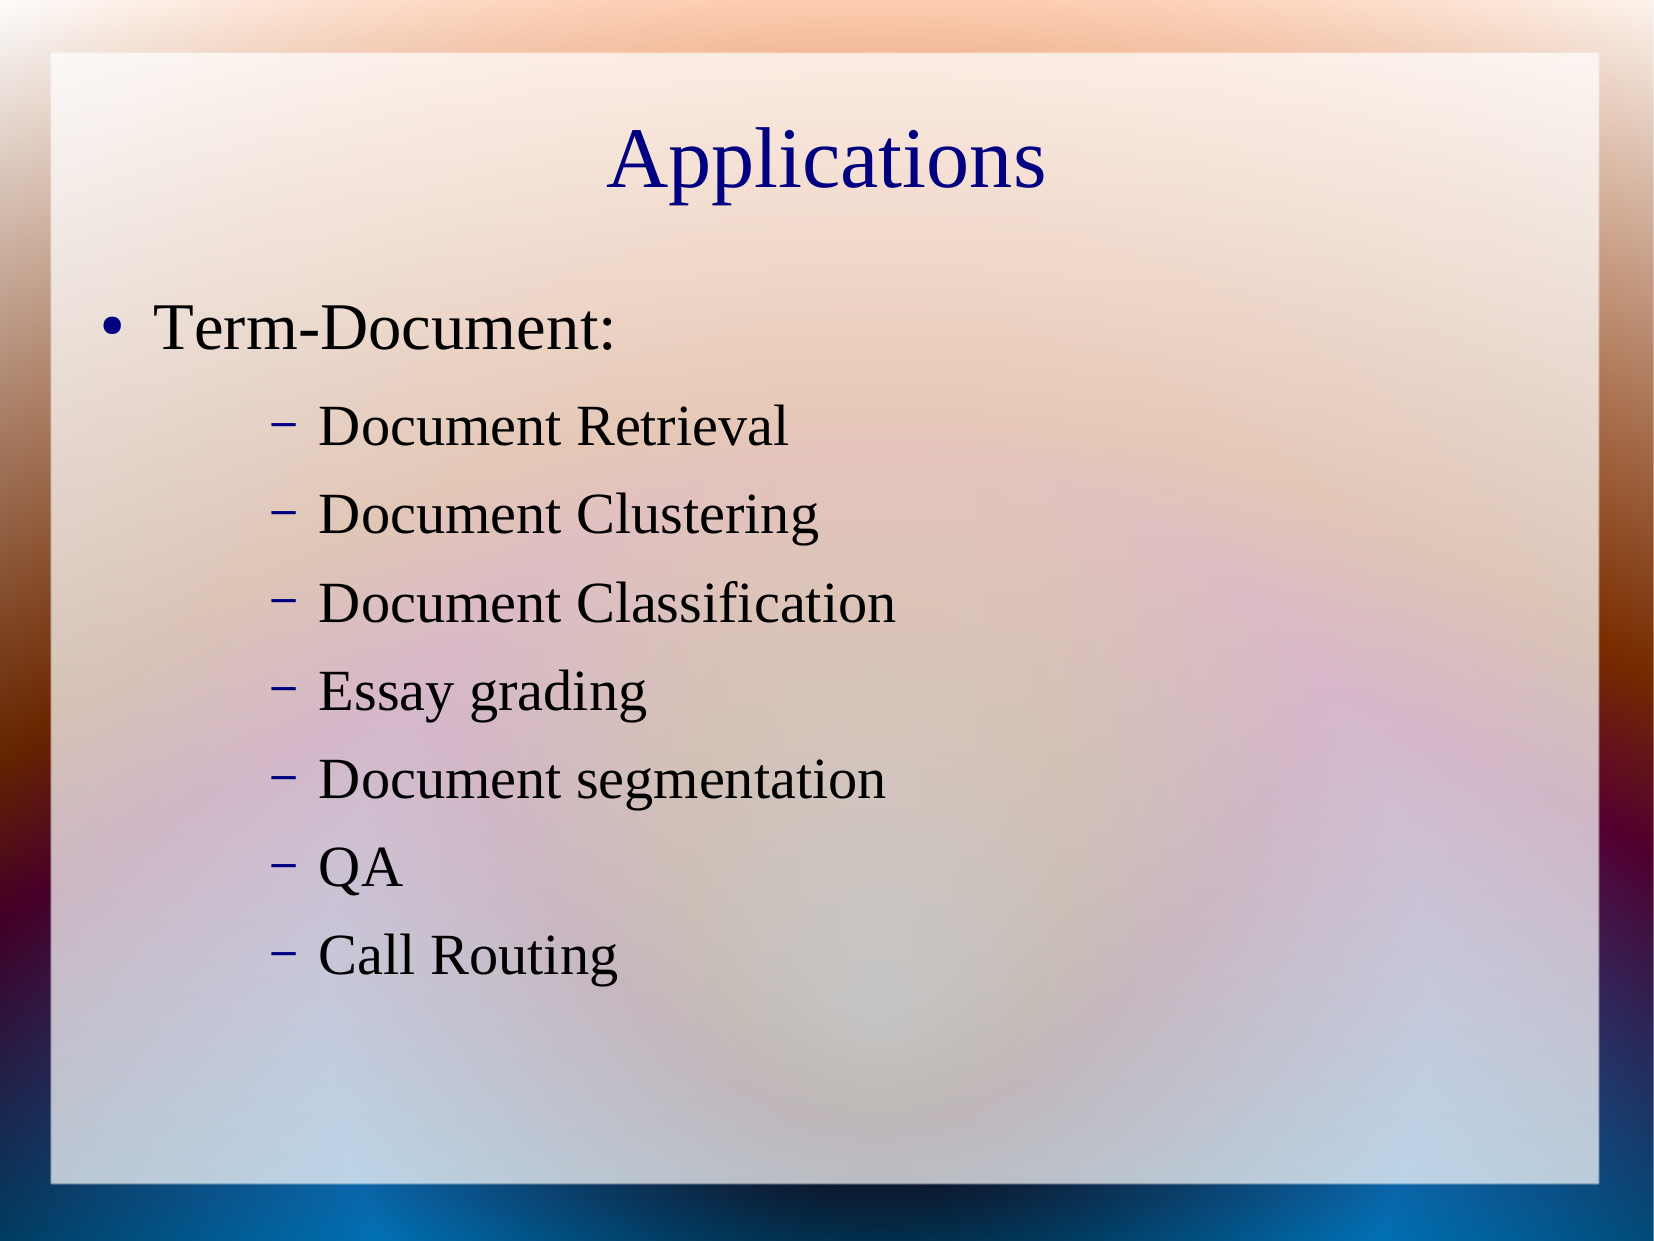

# Applications
Term-Document:
Document Retrieval
Document Clustering
Document Classification
Essay grading
Document segmentation
QA
Call Routing